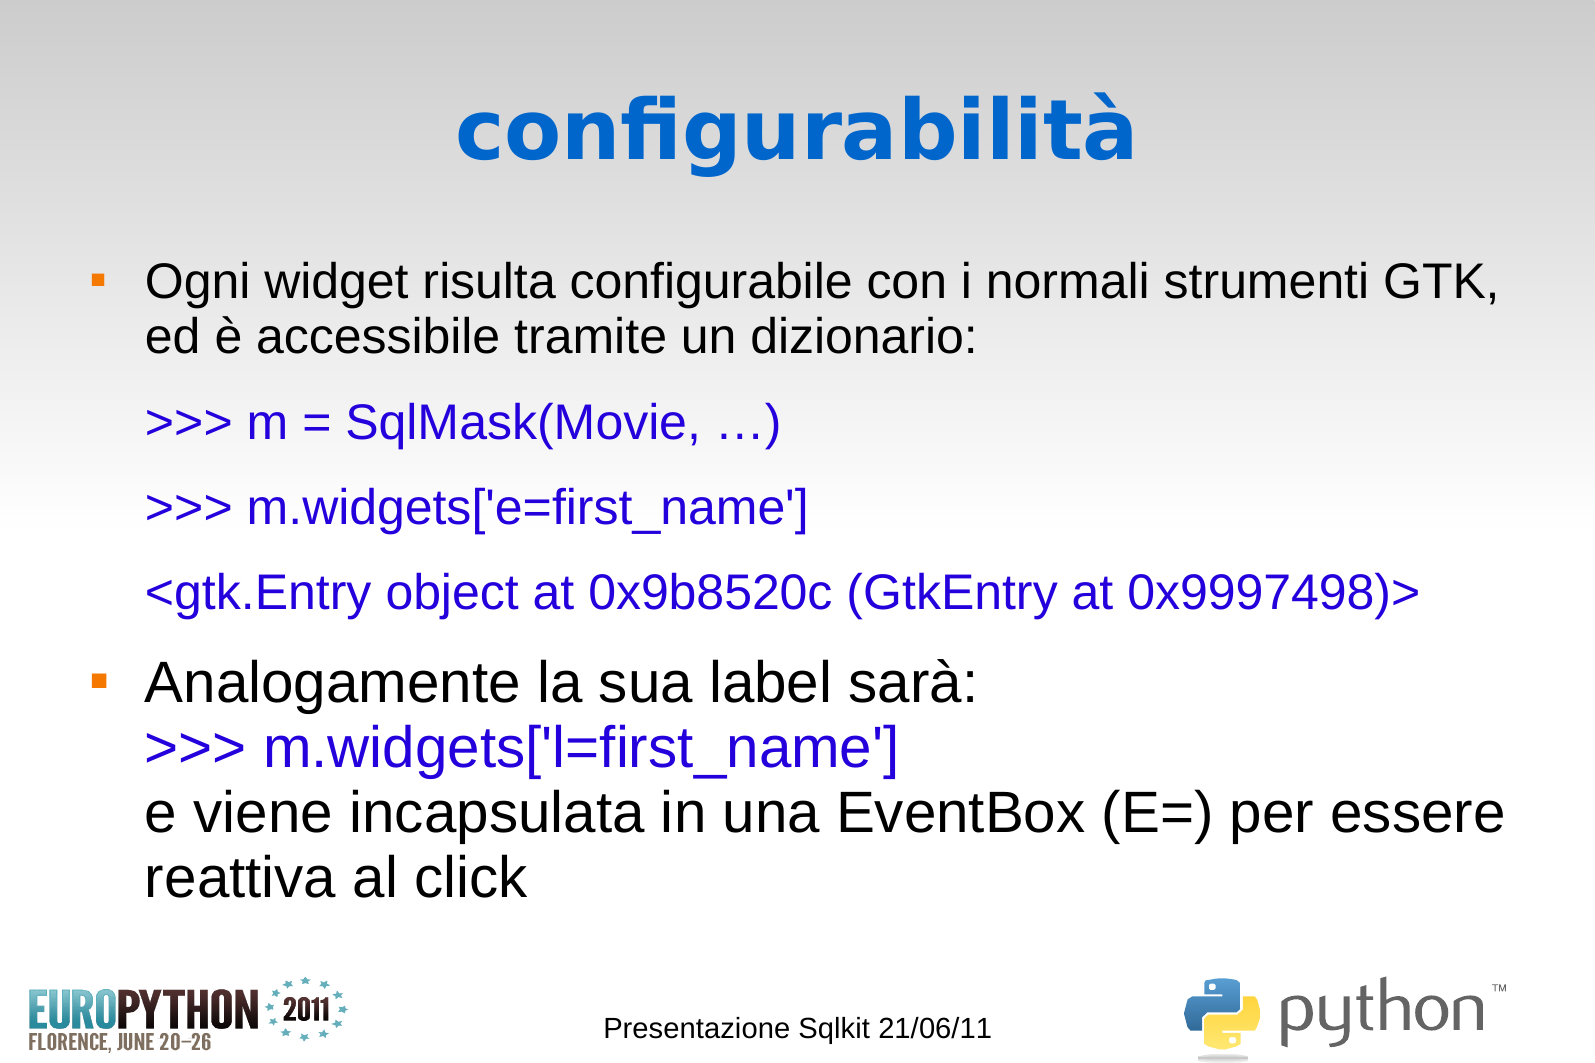

# configurabilità
Ogni widget risulta configurabile con i normali strumenti GTK, ed è accessibile tramite un dizionario:
>>> m = SqlMask(Movie, …)
>>> m.widgets['e=first_name']
<gtk.Entry object at 0x9b8520c (GtkEntry at 0x9997498)>
Analogamente la sua label sarà:
>>> m.widgets['l=first_name']
e viene incapsulata in una EventBox (E=) per essere reattiva al click